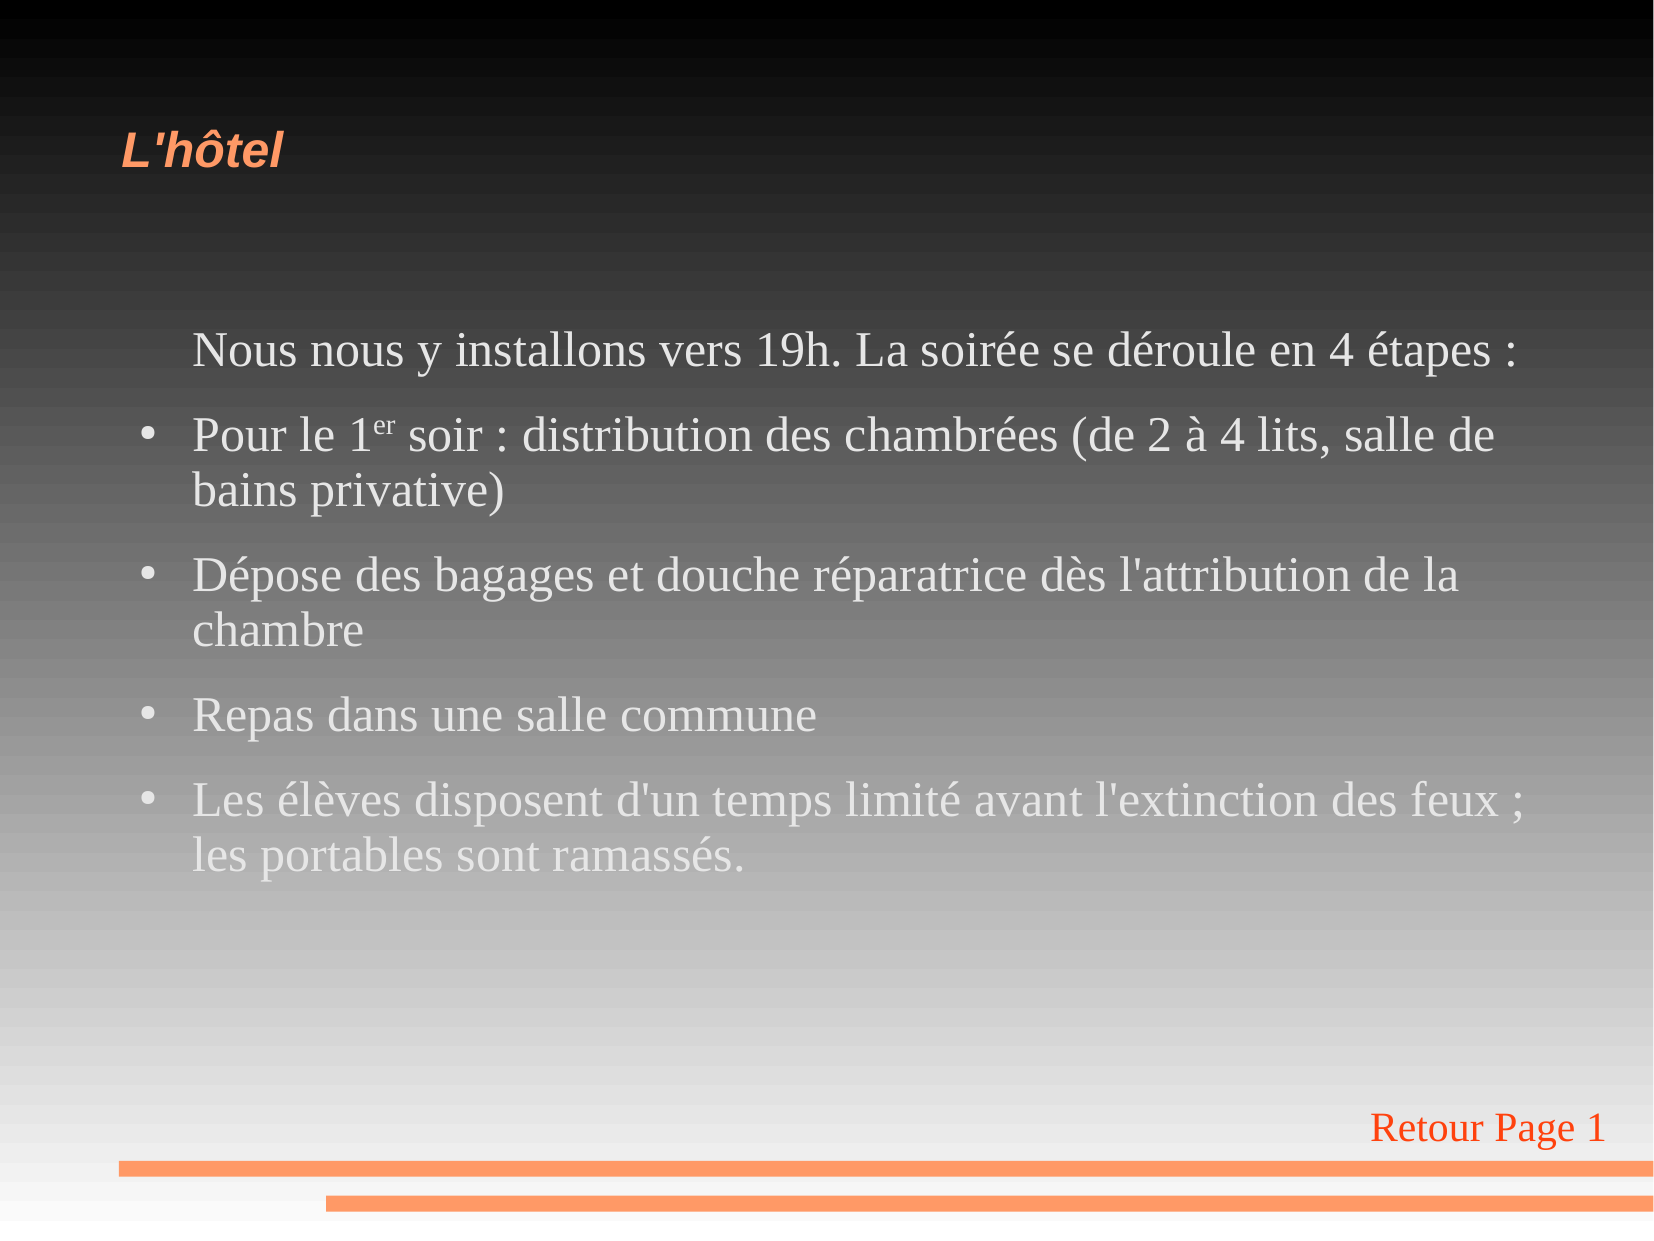

# L'hôtel
Nous nous y installons vers 19h. La soirée se déroule en 4 étapes :
Pour le 1er soir : distribution des chambrées (de 2 à 4 lits, salle de bains privative)
Dépose des bagages et douche réparatrice dès l'attribution de la chambre
Repas dans une salle commune
Les élèves disposent d'un temps limité avant l'extinction des feux ; les portables sont ramassés.
Retour Page 1